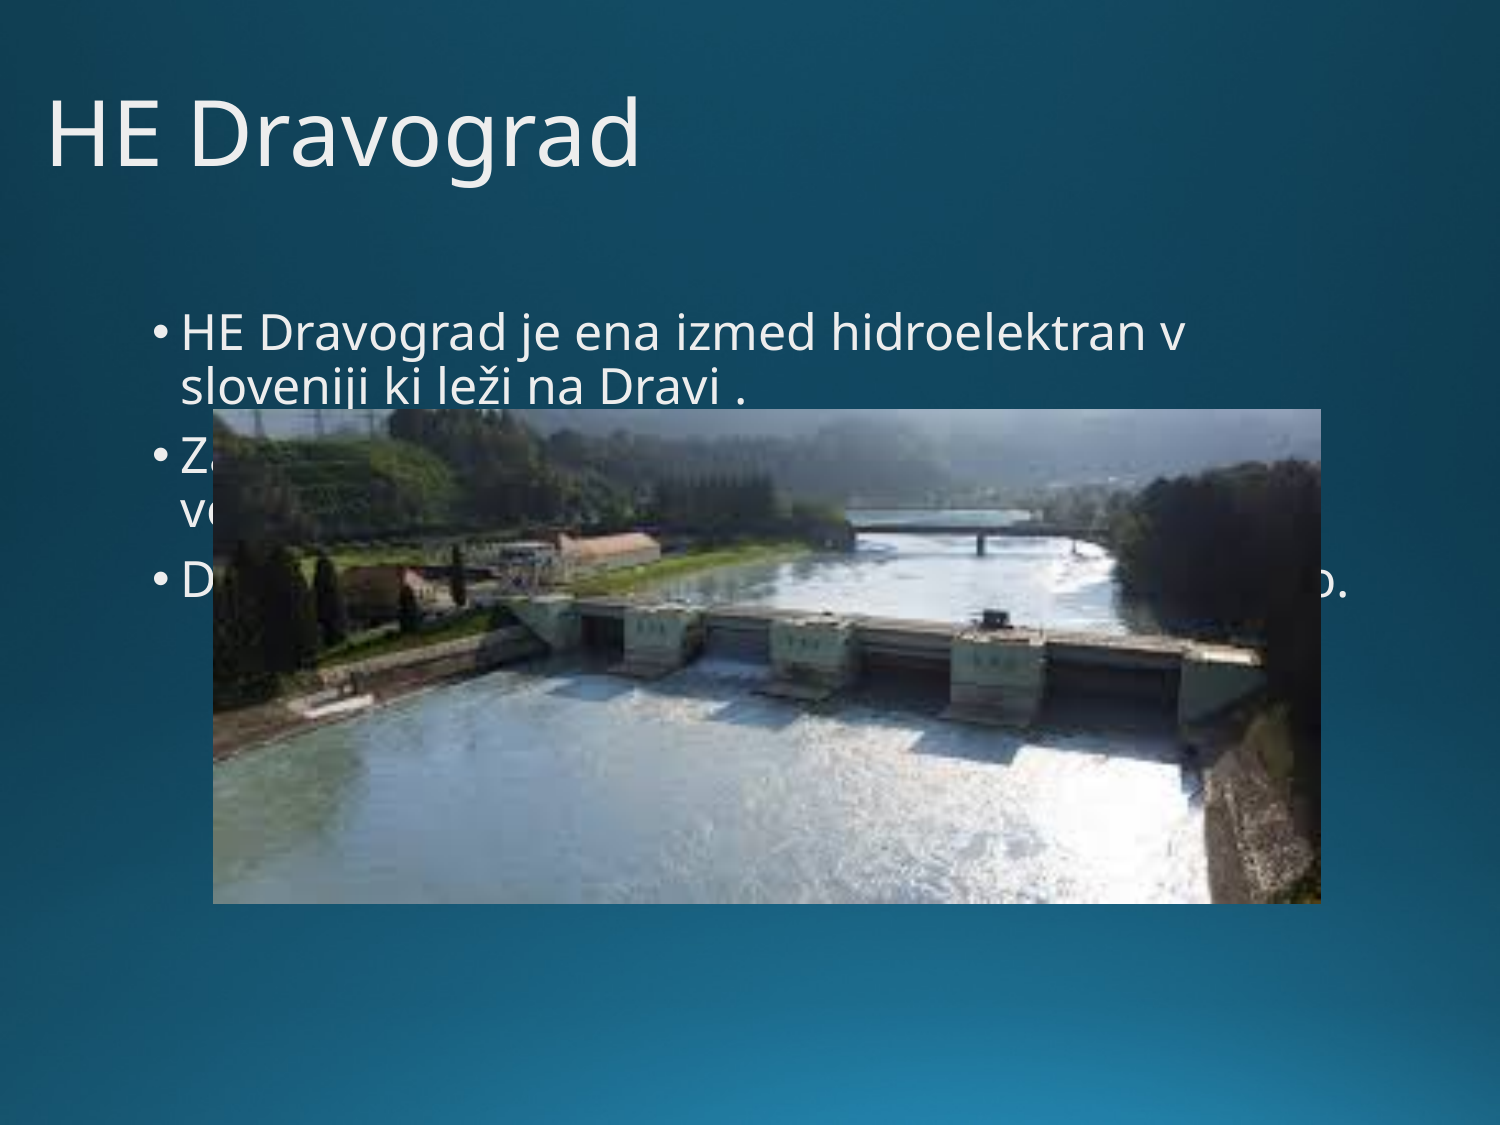

# HE Dravograd
HE Dravograd je ena izmed hidroelektran v sloveniji ki leži na Dravi .
Začeli so jo graditi Nemci leta 1941 za potrebe vojaških industrij po elektriki .
Dravogradsko jezero je umetno ustvarjeno jezero.